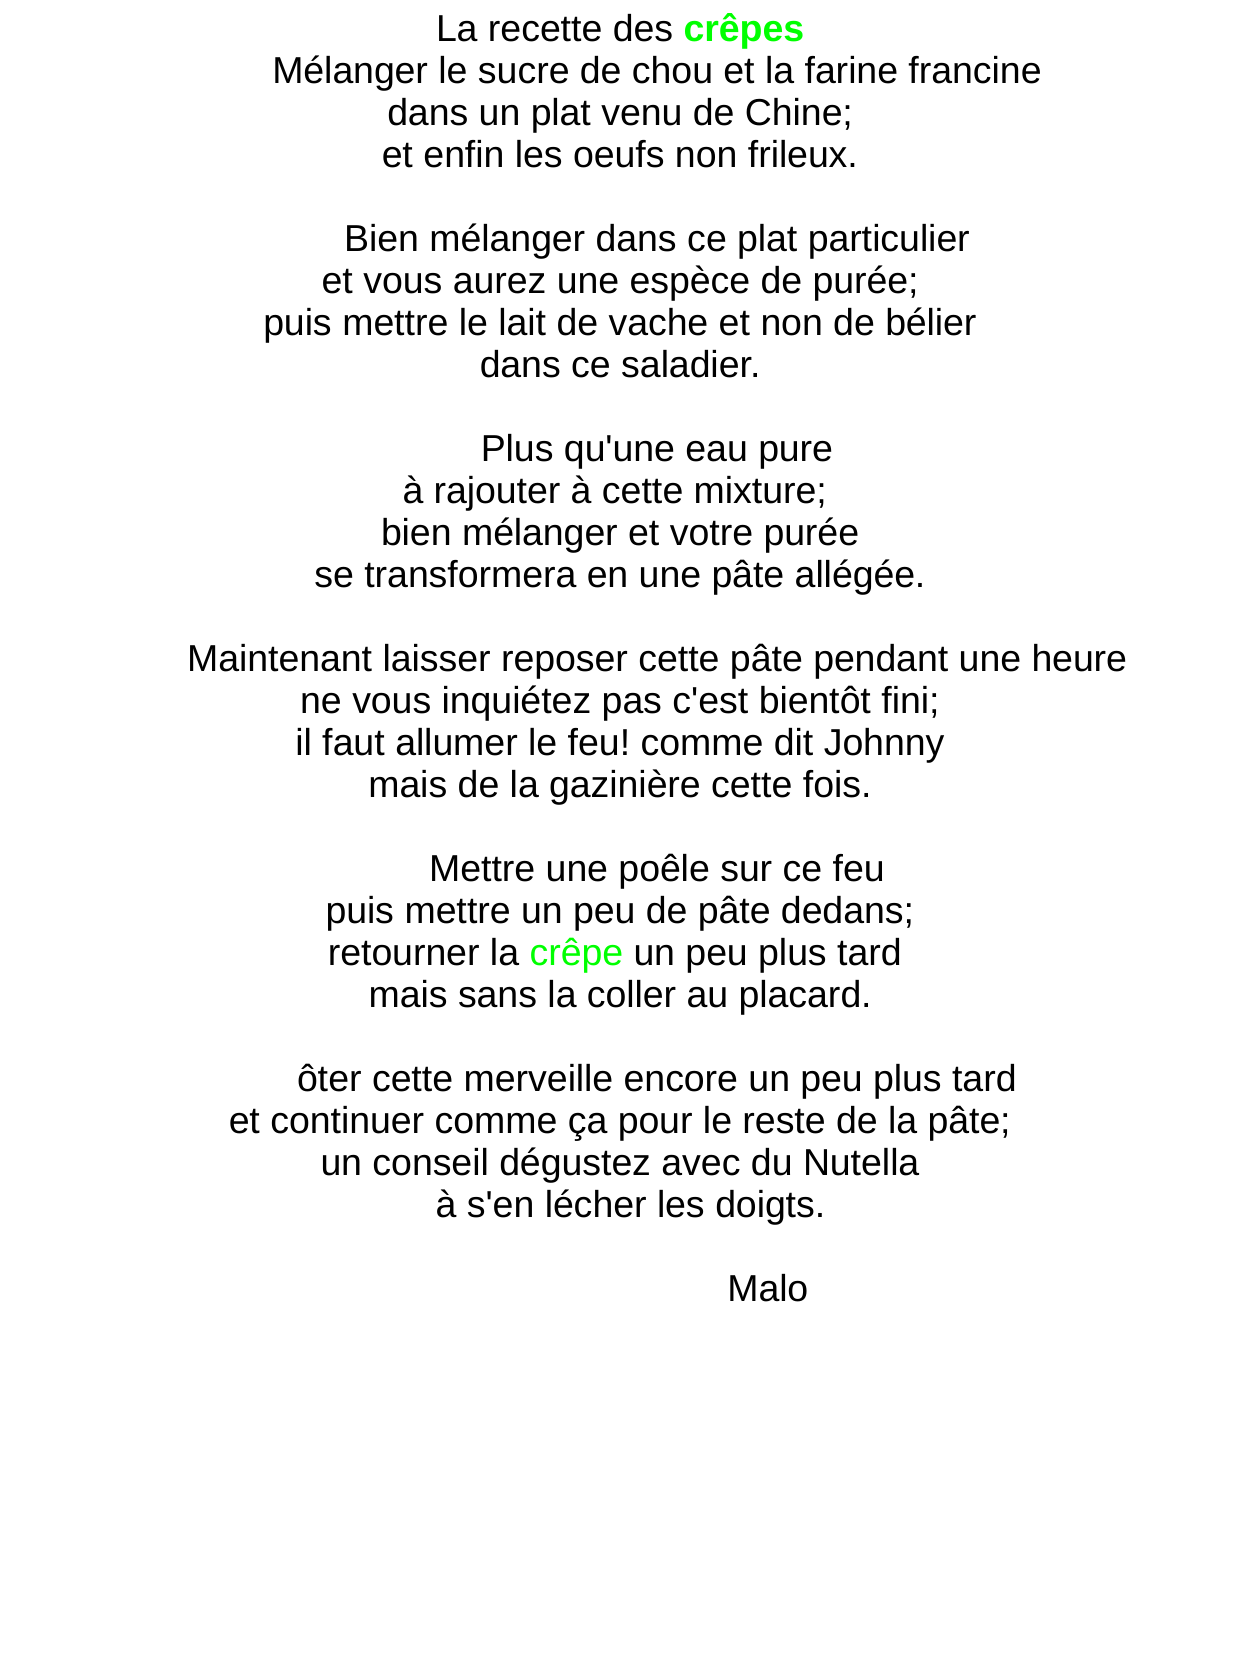

La recette des crêpes
	Mélanger le sucre de chou et la farine francine
dans un plat venu de Chine;
et enfin les oeufs non frileux.
	Bien mélanger dans ce plat particulier
et vous aurez une espèce de purée;
puis mettre le lait de vache et non de bélier
dans ce saladier.
	Plus qu'une eau pure
à rajouter à cette mixture;
bien mélanger et votre purée
se transformera en une pâte allégée.
	Maintenant laisser reposer cette pâte pendant une heure
ne vous inquiétez pas c'est bientôt fini;
il faut allumer le feu! comme dit Johnny
mais de la gazinière cette fois.
	Mettre une poêle sur ce feu
puis mettre un peu de pâte dedans;
retourner la crêpe un peu plus tard
mais sans la coller au placard.
	ôter cette merveille encore un peu plus tard
et continuer comme ça pour le reste de la pâte;
un conseil dégustez avec du Nutella
	à s'en lécher les doigts.
				Malo